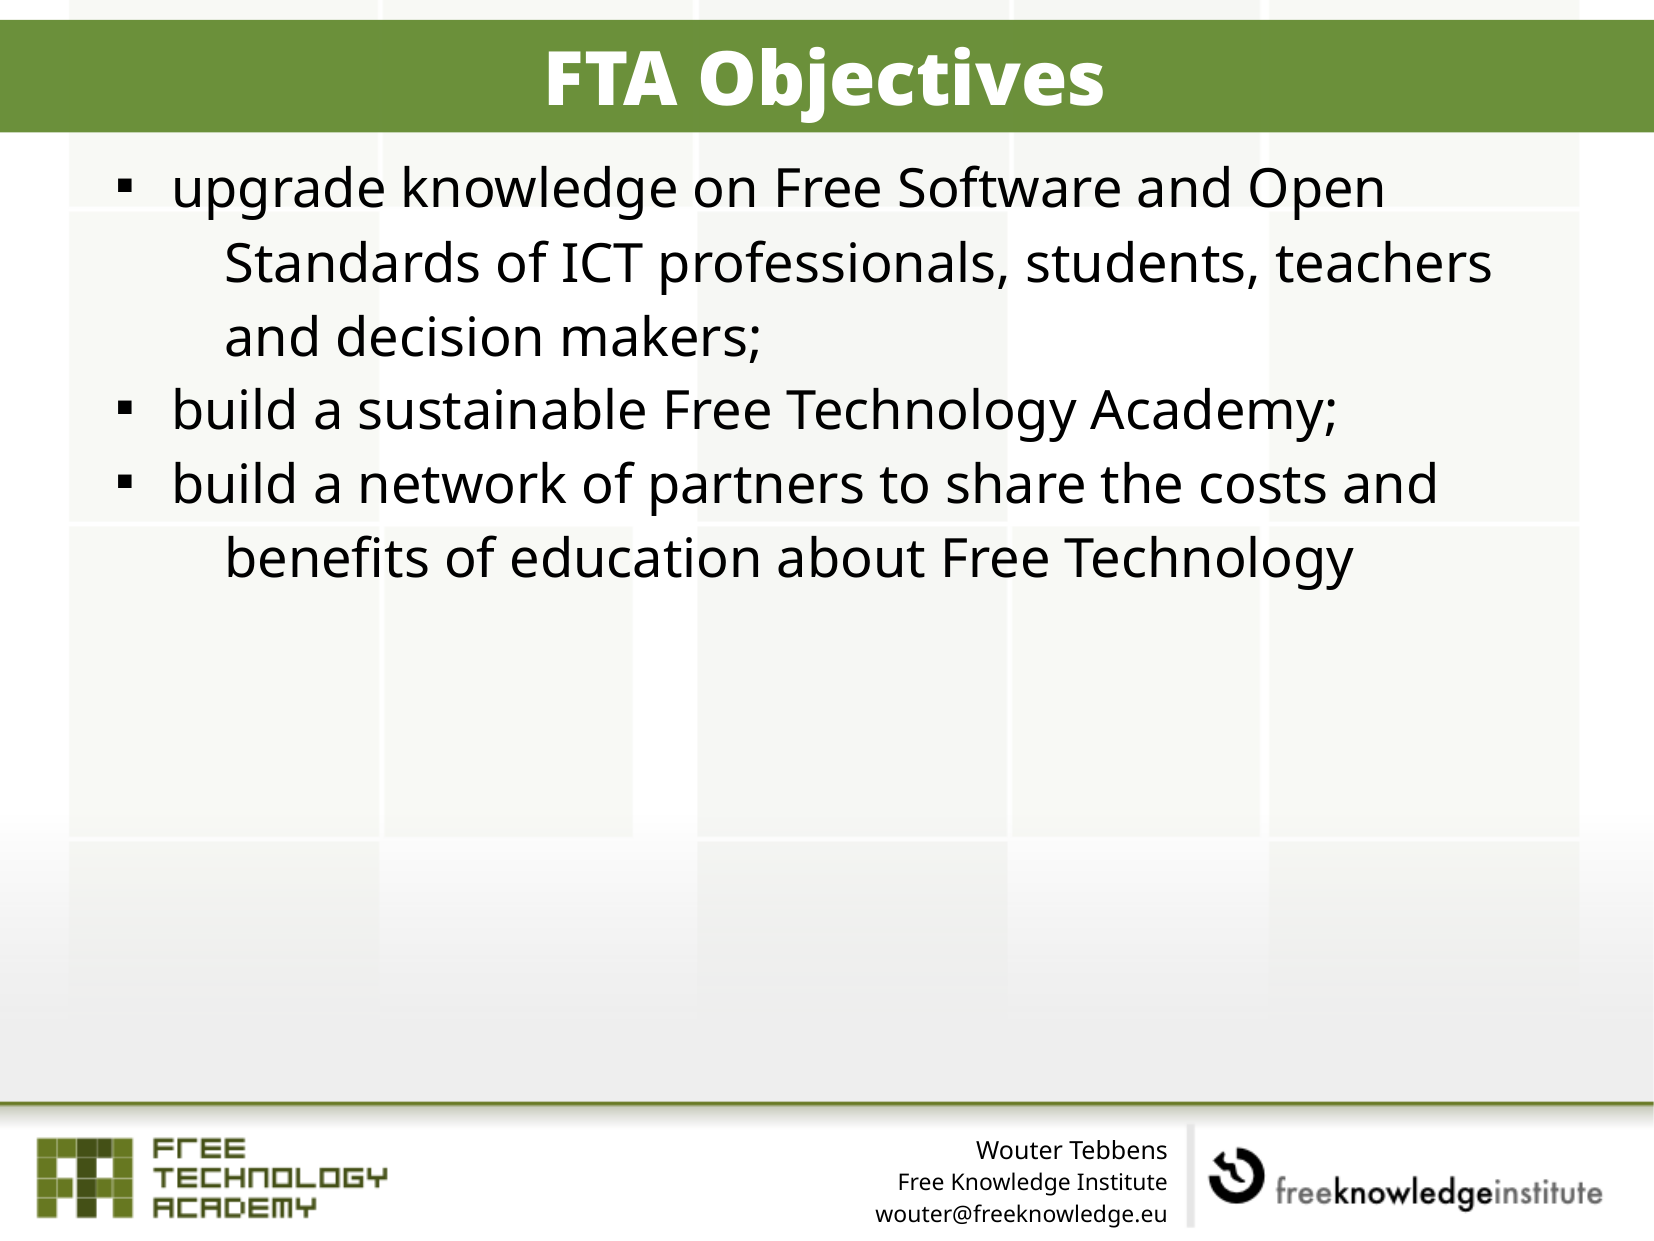

# FTA Objectives
upgrade knowledge on Free Software and Open Standards of ICT professionals, students, teachers and decision makers;
build a sustainable Free Technology Academy;
build a network of partners to share the costs and benefits of education about Free Technology